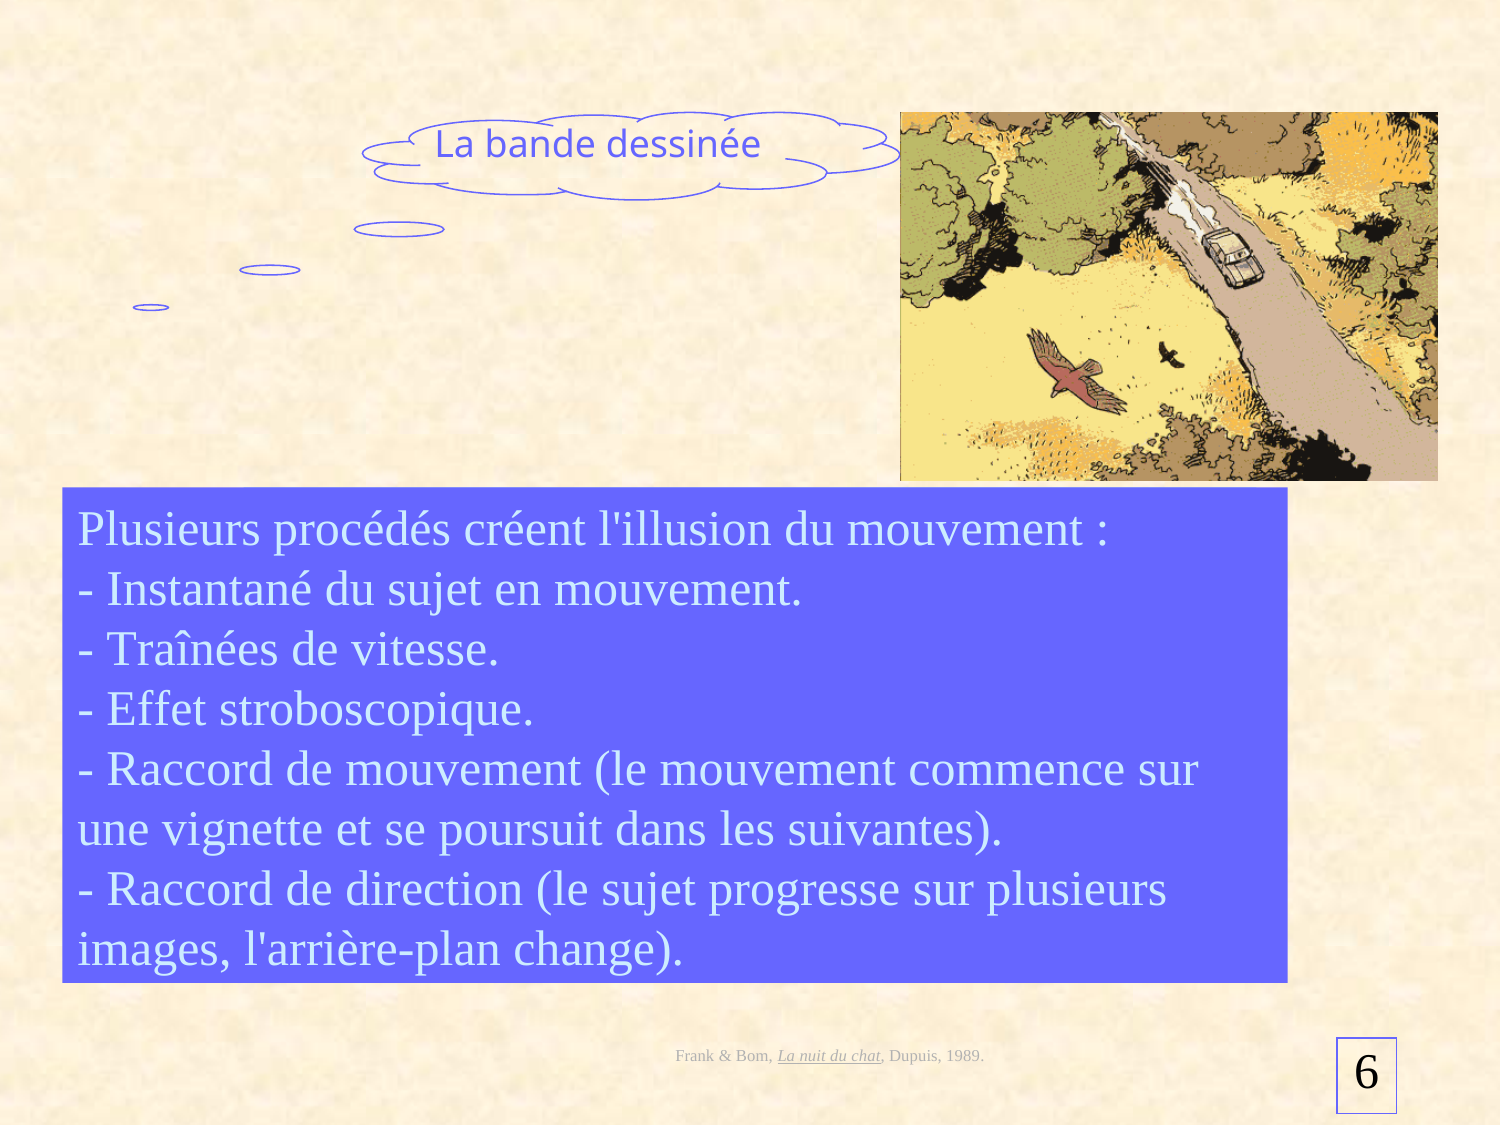

Plusieurs procédés créent l'illusion du mouvement :
- Instantané du sujet en mouvement.
- Traînées de vitesse.
- Effet stroboscopique.
- Raccord de mouvement (le mouvement commence sur une vignette et se poursuit dans les suivantes).
- Raccord de direction (le sujet progresse sur plusieurs images, l'arrière-plan change).
Cite, explique et dessine trois procédés qui donnent l’illusion du mouvement.
Frank & Bom, La nuit du chat, Dupuis, 1989.
6